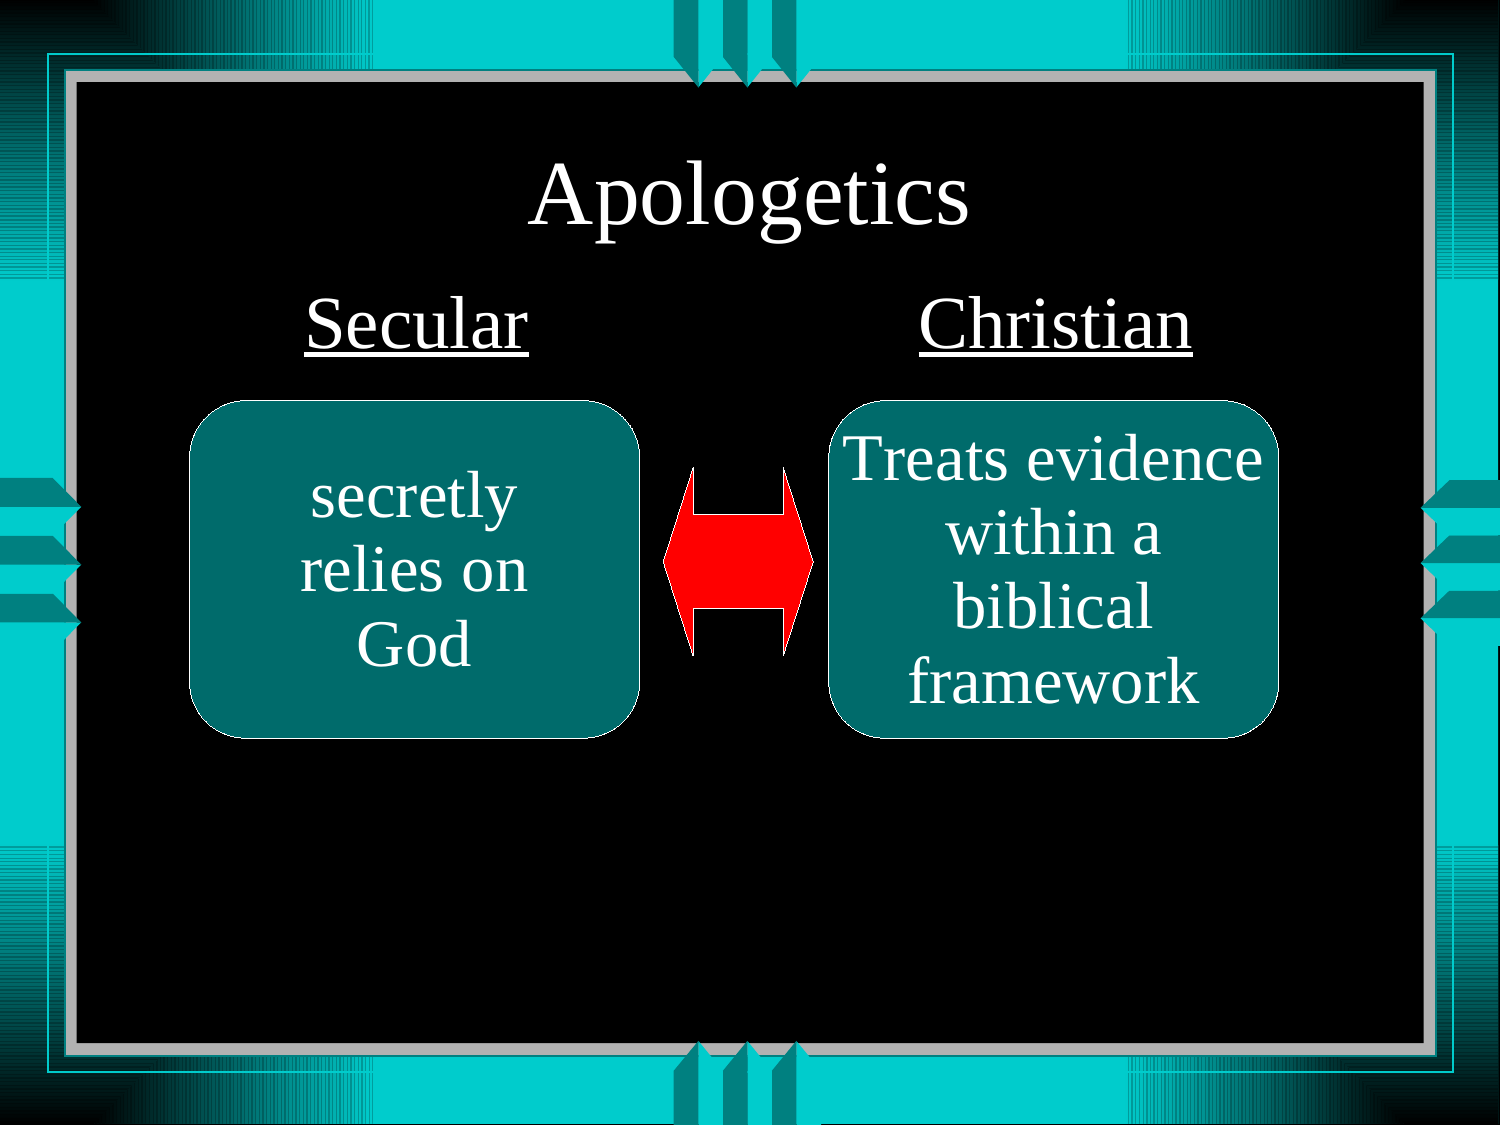

# Apologetics
Secular
Christian
secretly
relies on
God
Treats evidence
within a
biblical
framework